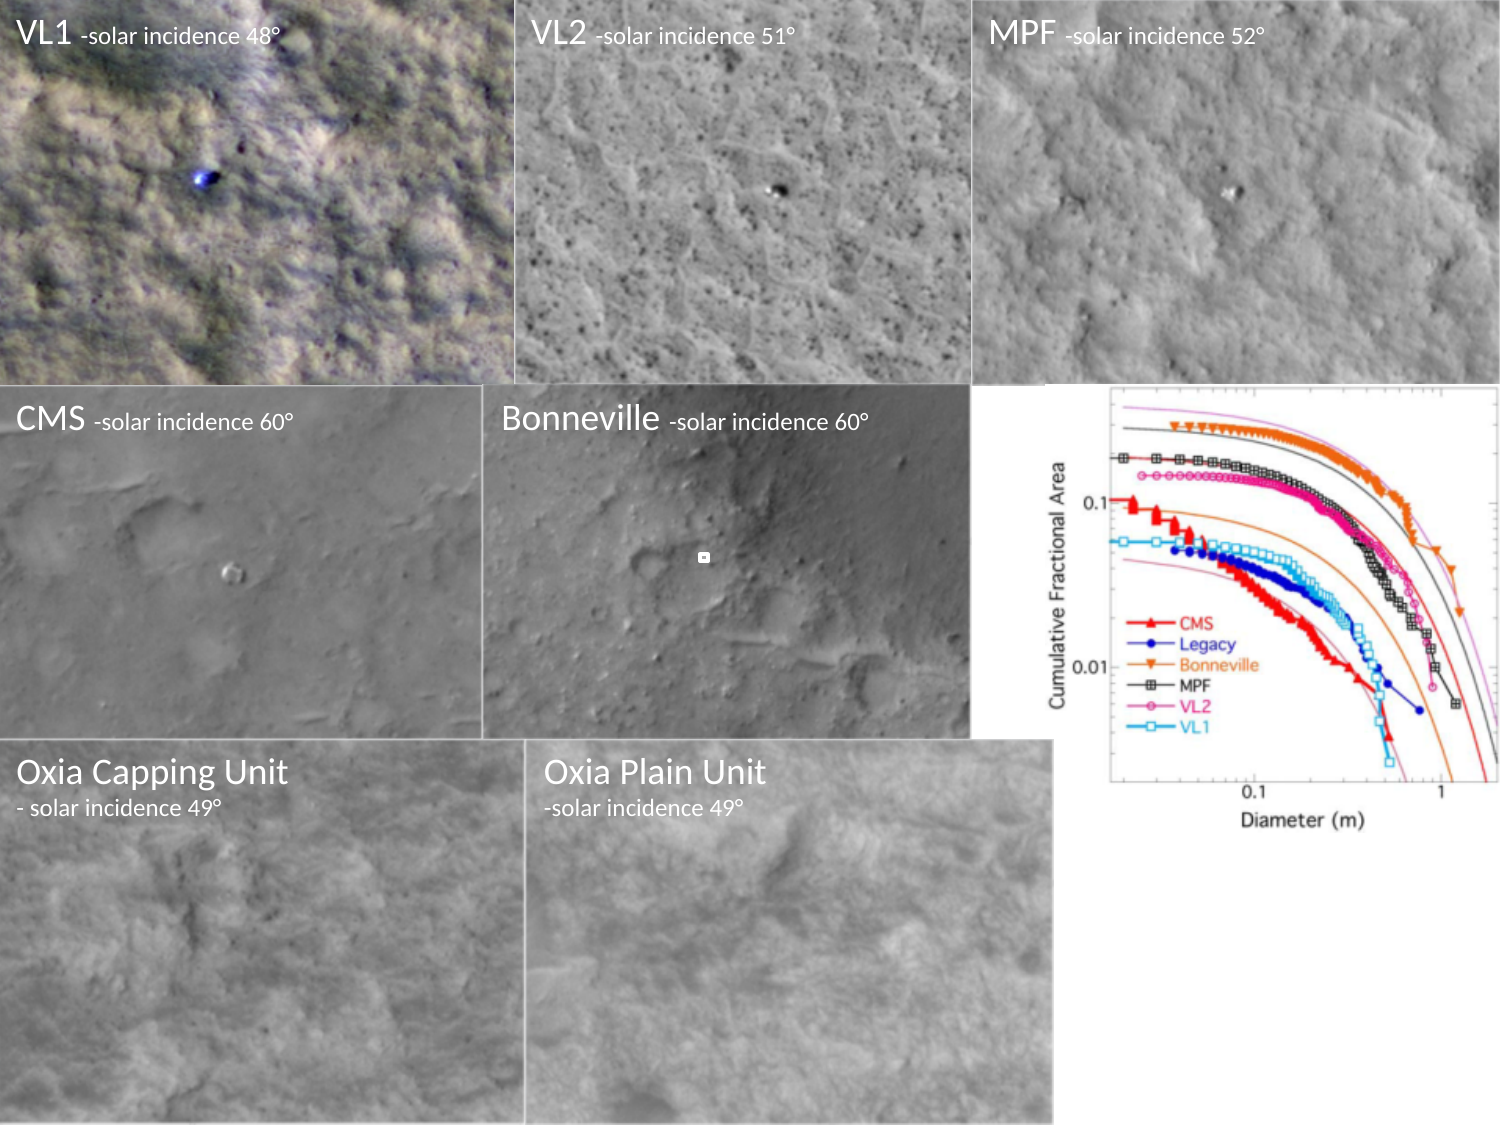

VL1 -solar incidence 48°
VL2 -solar incidence 51°
MPF -solar incidence 52°
CMS -solar incidence 60°
Bonneville -solar incidence 60°
Oxia Plain Unit
-solar incidence 49°
Oxia Capping Unit
- solar incidence 49°